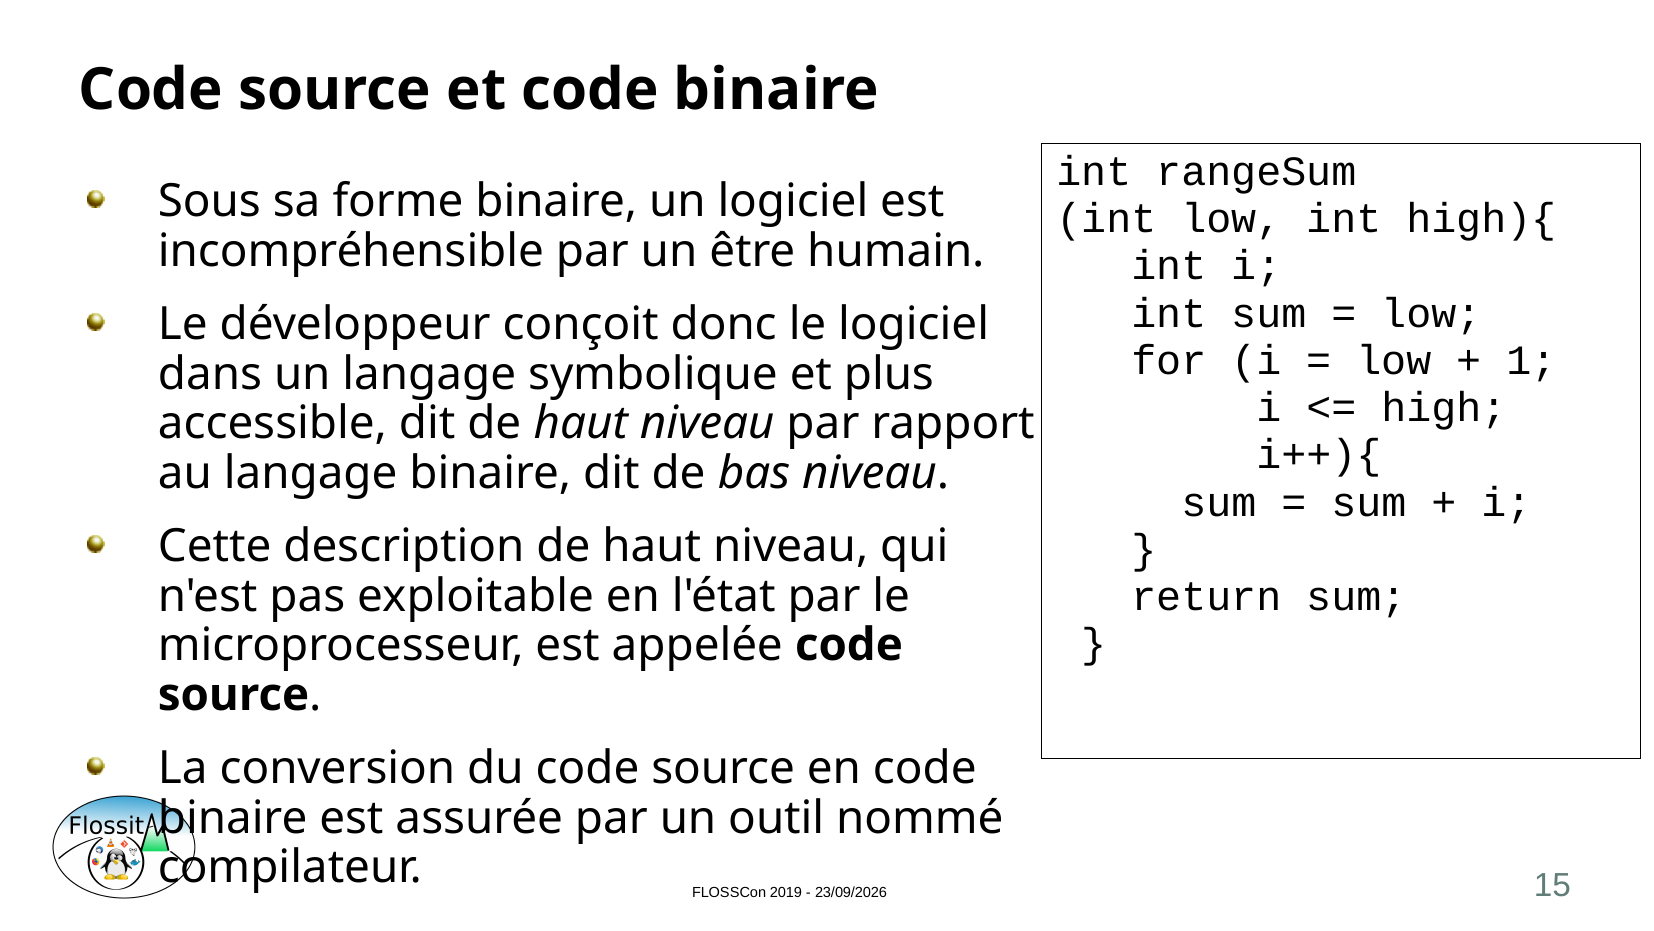

Code source et code binaire
int rangeSum
(int low, int high){
 int i;
 int sum = low;
 for (i = low + 1;
 i <= high;
 i++){
 sum = sum + i;
 }
 return sum;
 }
# Sous sa forme binaire, un logiciel est incompréhensible par un être humain.
Le développeur conçoit donc le logiciel dans un langage symbolique et plus accessible, dit de haut niveau par rapport au langage binaire, dit de bas niveau.
Cette description de haut niveau, qui n'est pas exploitable en l'état par le microprocesseur, est appelée code source.
La conversion du code source en code binaire est assurée par un outil nommé compilateur.
15